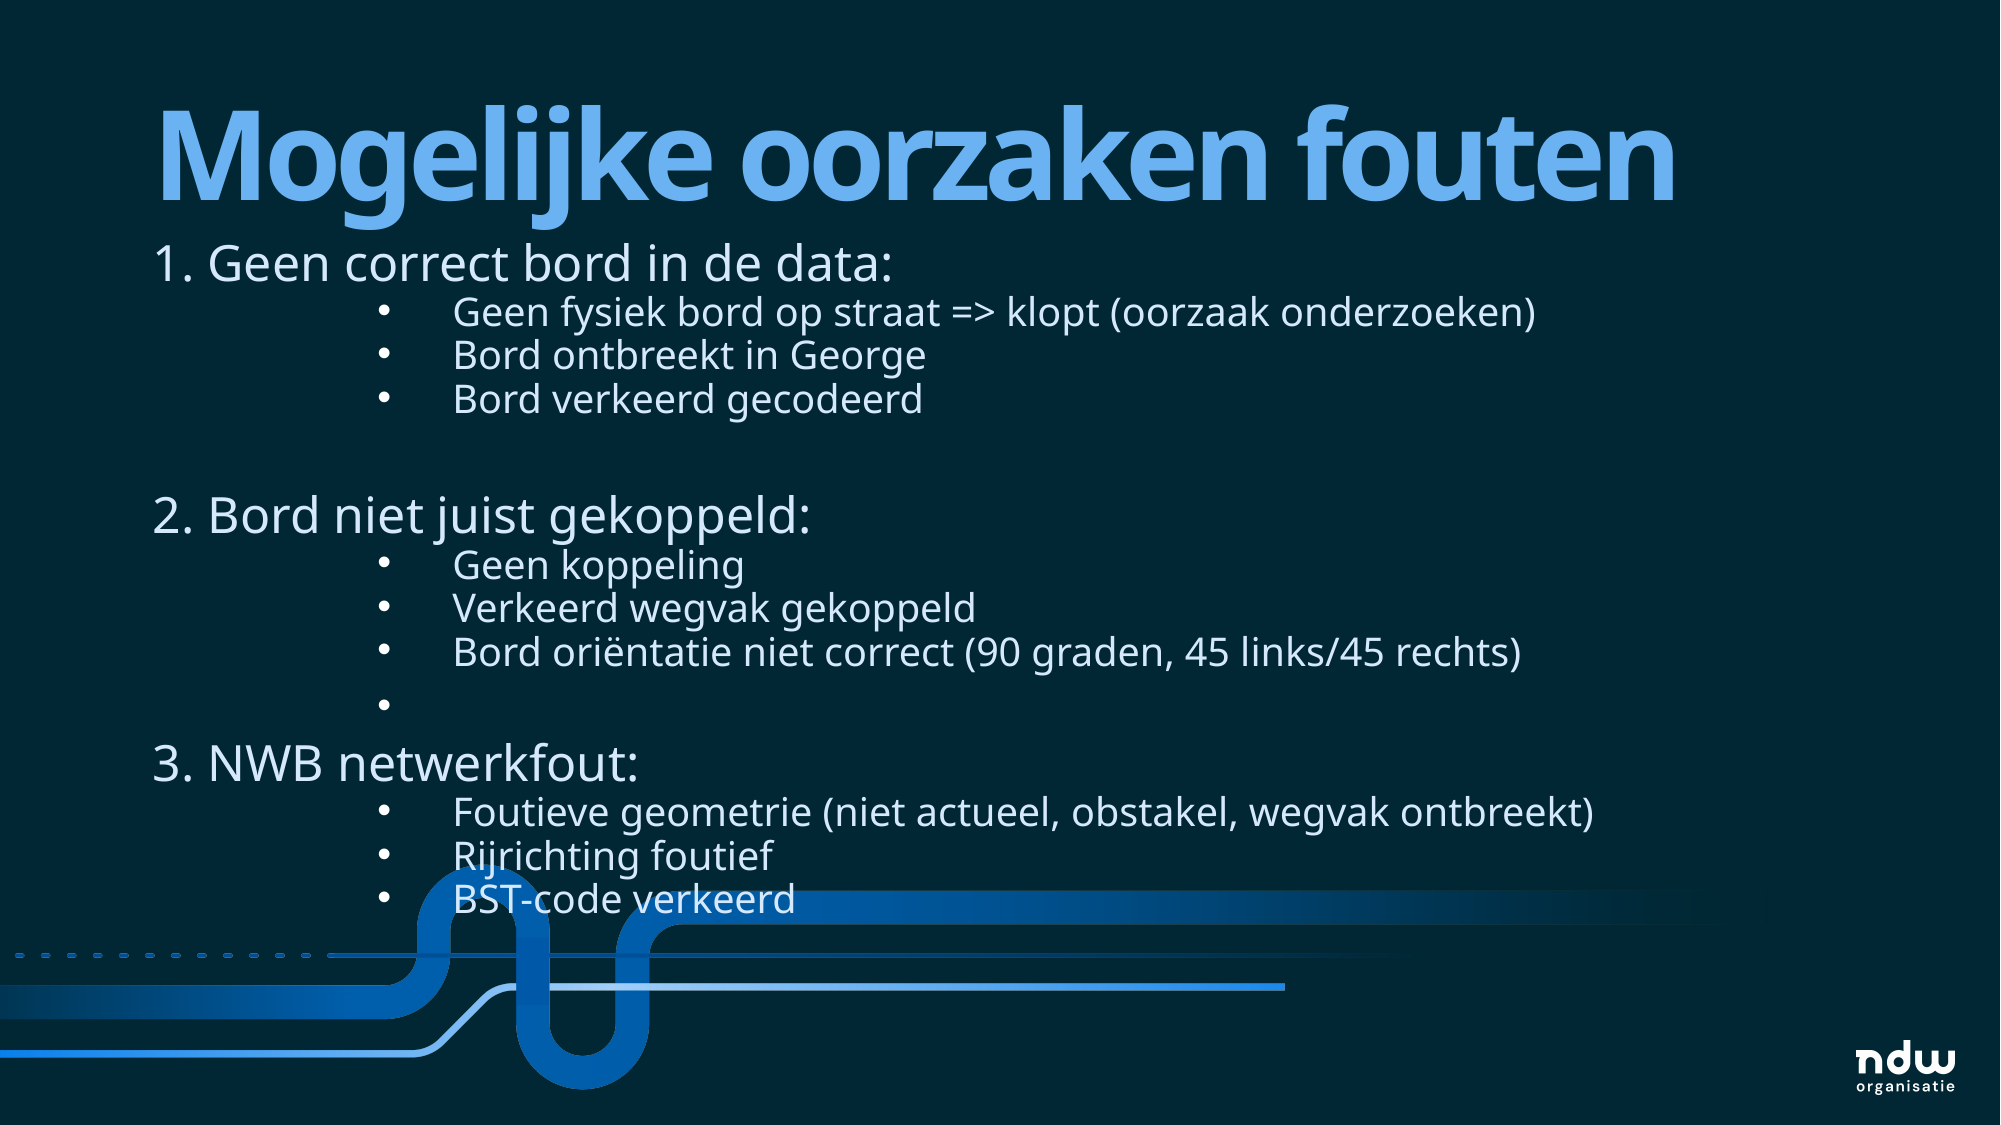

# Mogelijke oorzaken fouten
1. Geen correct bord in de data:
Geen fysiek bord op straat => klopt (oorzaak onderzoeken)
Bord ontbreekt in George
Bord verkeerd gecodeerd
2. Bord niet juist gekoppeld:
Geen koppeling
Verkeerd wegvak gekoppeld
Bord oriëntatie niet correct (90 graden, 45 links/45 rechts)
3. NWB netwerkfout:
Foutieve geometrie (niet actueel, obstakel, wegvak ontbreekt)
Rijrichting foutief
BST-code verkeerd